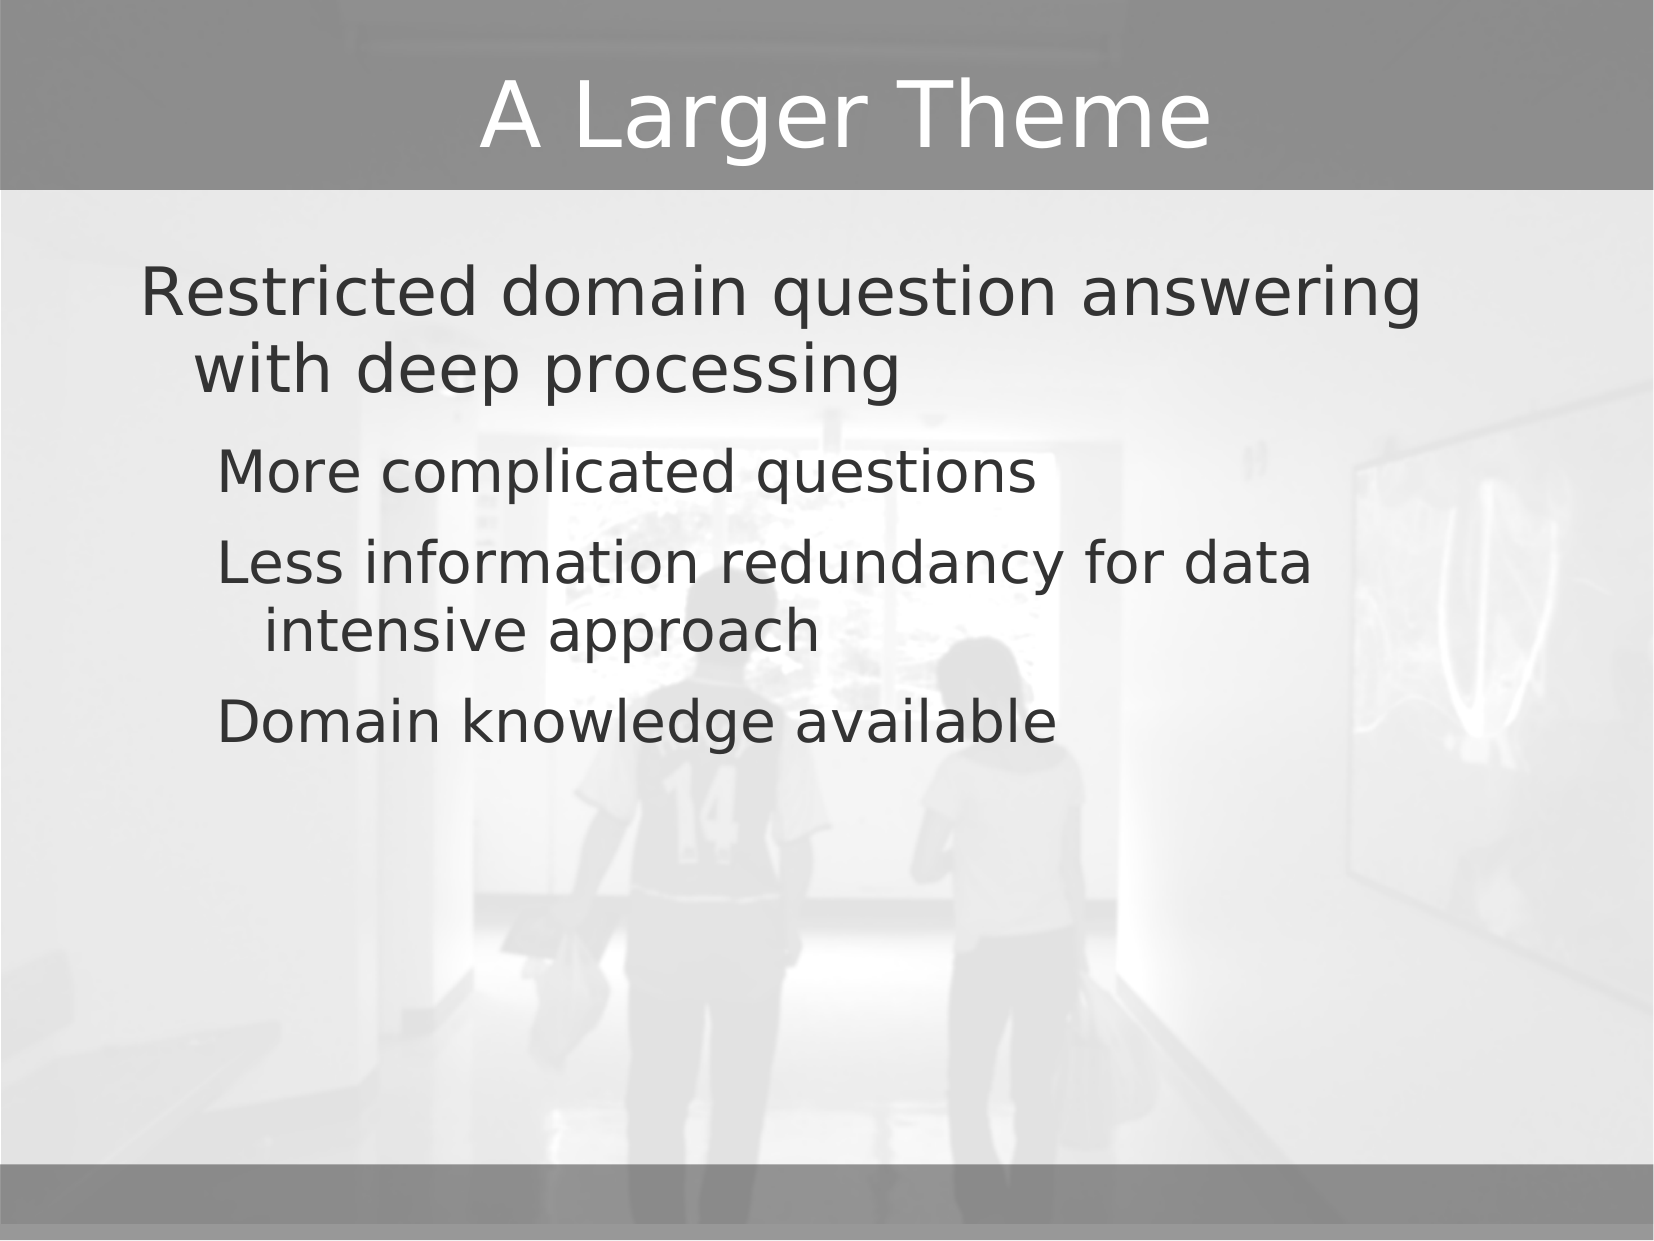

# A Larger Theme
Restricted domain question answering with deep processing
More complicated questions
Less information redundancy for data intensive approach
Domain knowledge available